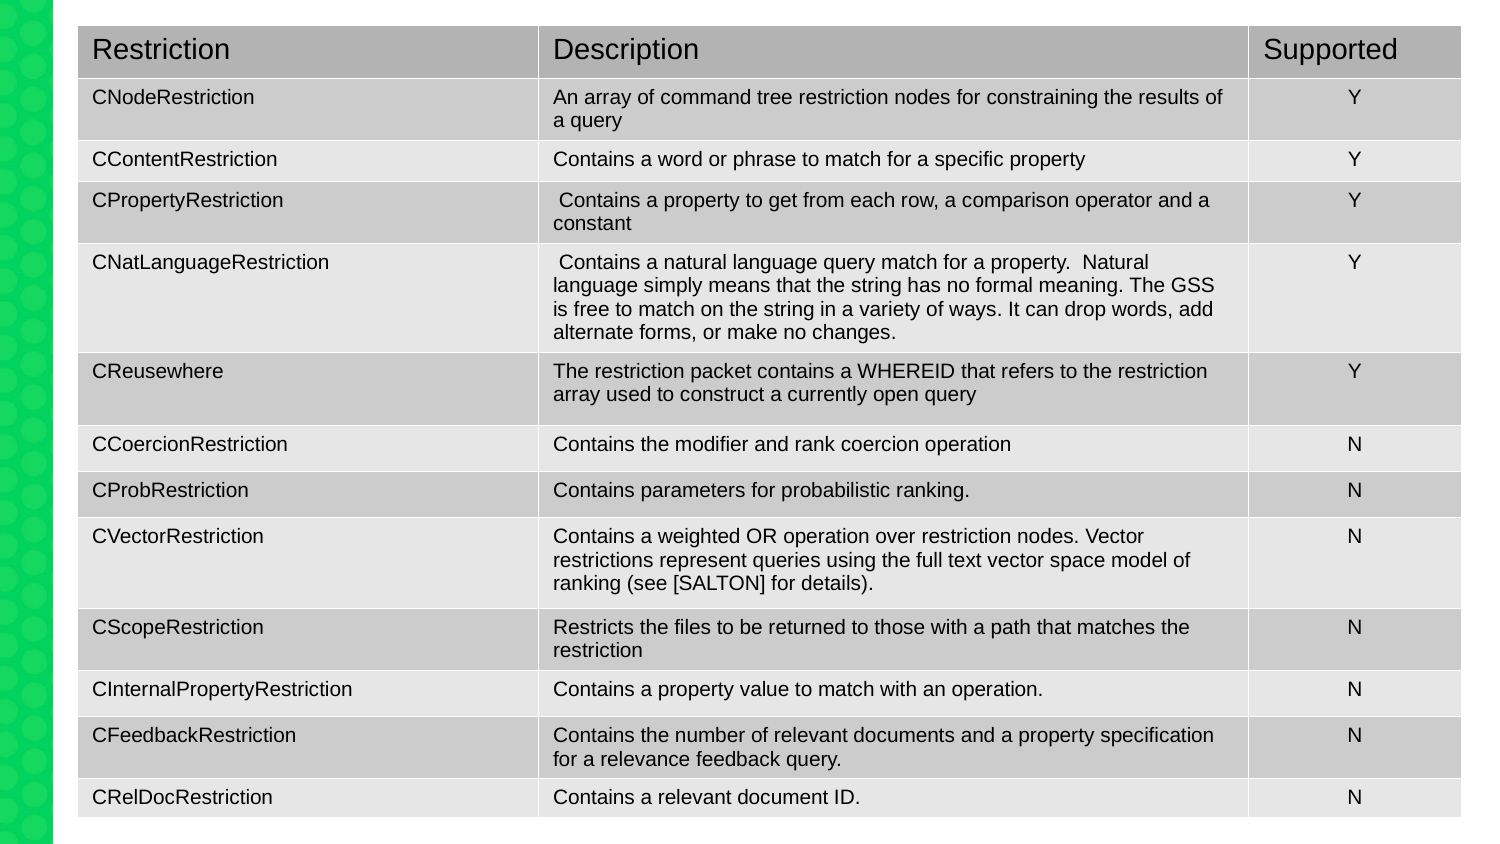

| Restriction | Description | Supported |
| --- | --- | --- |
| CNodeRestriction | An array of command tree restriction nodes for constraining the results of a query | Y |
| CContentRestriction | Contains a word or phrase to match for a specific property | Y |
| CPropertyRestriction | Contains a property to get from each row, a comparison operator and a constant | Y |
| CNatLanguageRestriction | Contains a natural language query match for a property. Natural language simply means that the string has no formal meaning. The GSS is free to match on the string in a variety of ways. It can drop words, add alternate forms, or make no changes. | Y |
| CReusewhere | The restriction packet contains a WHEREID that refers to the restriction array used to construct a currently open query | Y |
| CCoercionRestriction | Contains the modifier and rank coercion operation | N |
| CProbRestriction | Contains parameters for probabilistic ranking. | N |
| CVectorRestriction | Contains a weighted OR operation over restriction nodes. Vector restrictions represent queries using the full text vector space model of ranking (see [SALTON] for details). | N |
| CScopeRestriction | Restricts the files to be returned to those with a path that matches the restriction | N |
| CInternalPropertyRestriction | Contains a property value to match with an operation. | N |
| CFeedbackRestriction | Contains the number of relevant documents and a property specification for a relevance feedback query. | N |
| CRelDocRestriction | Contains a relevant document ID. | N |
#